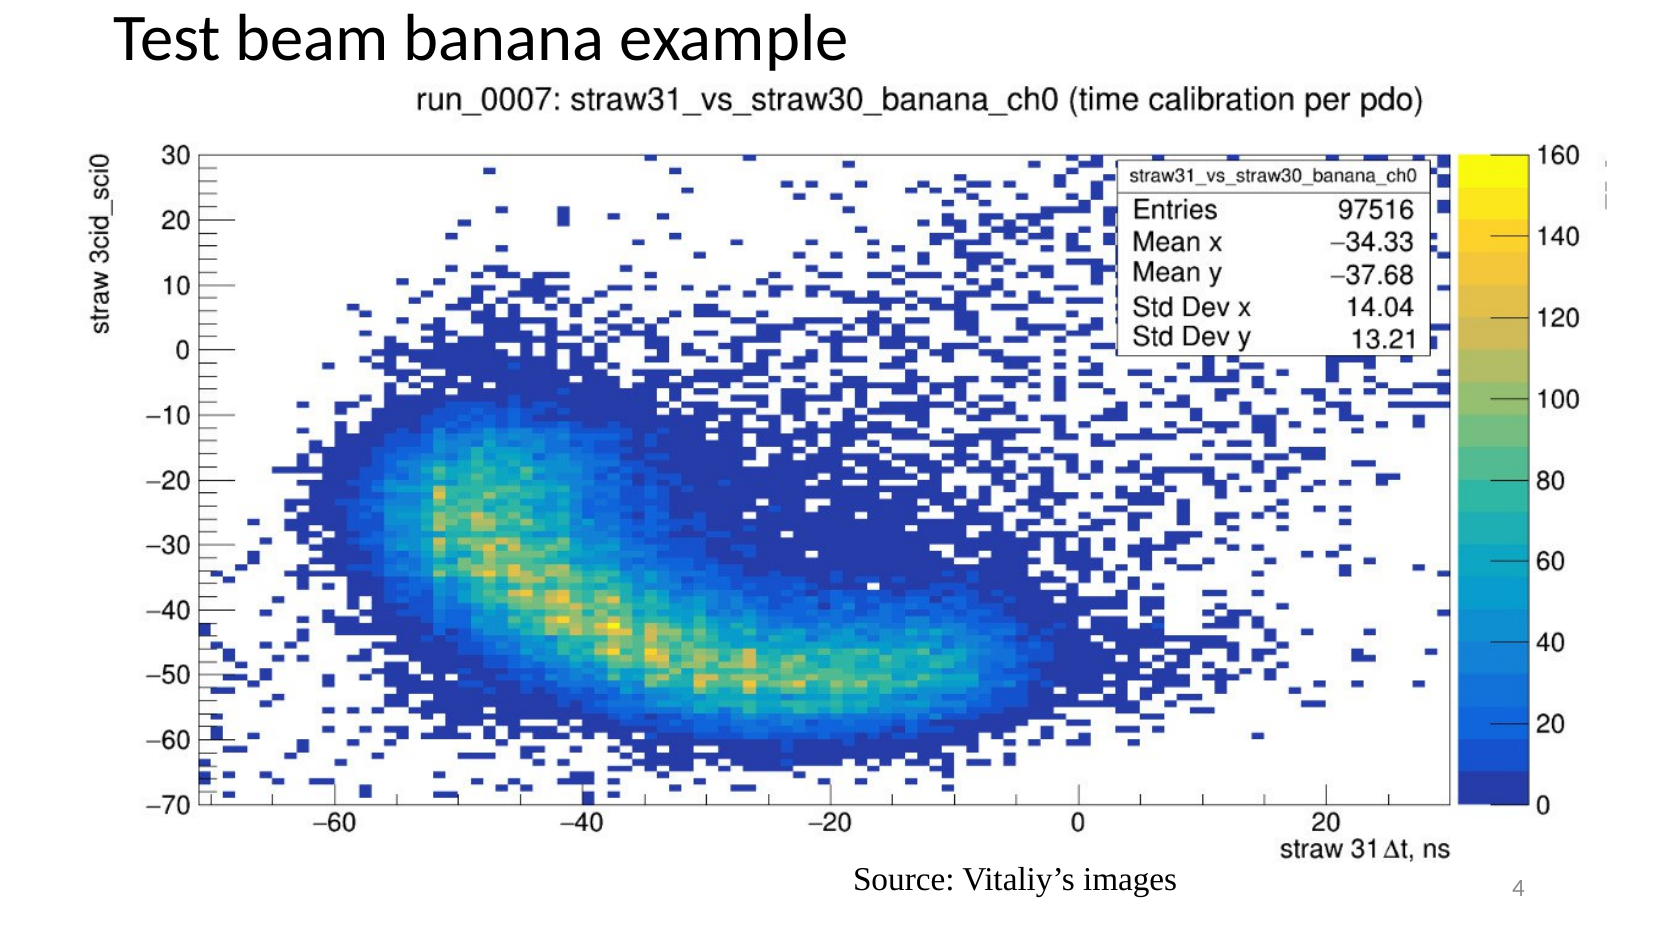

# Test beam banana example
Source: Vitaliy’s images
4